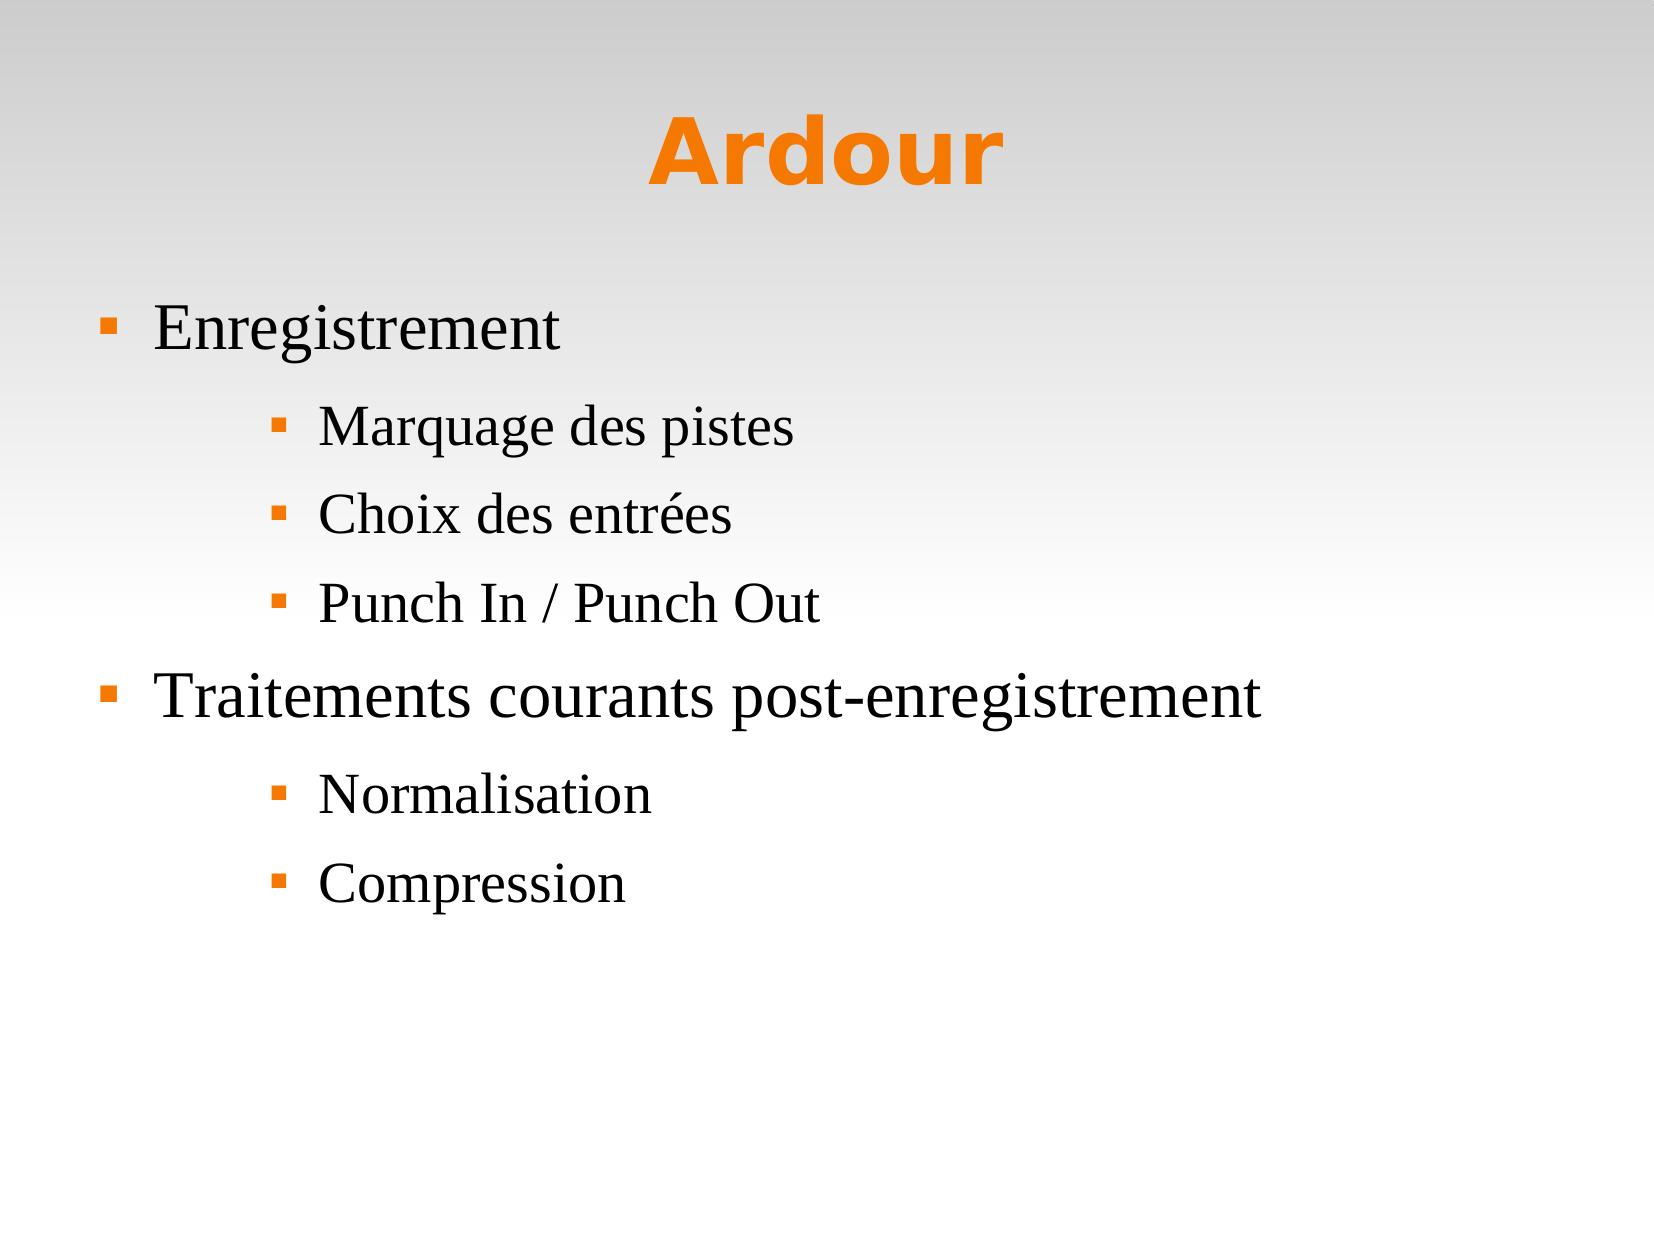

# Ardour
Enregistrement
Marquage des pistes
Choix des entrées
Punch In / Punch Out
Traitements courants post-enregistrement
Normalisation
Compression